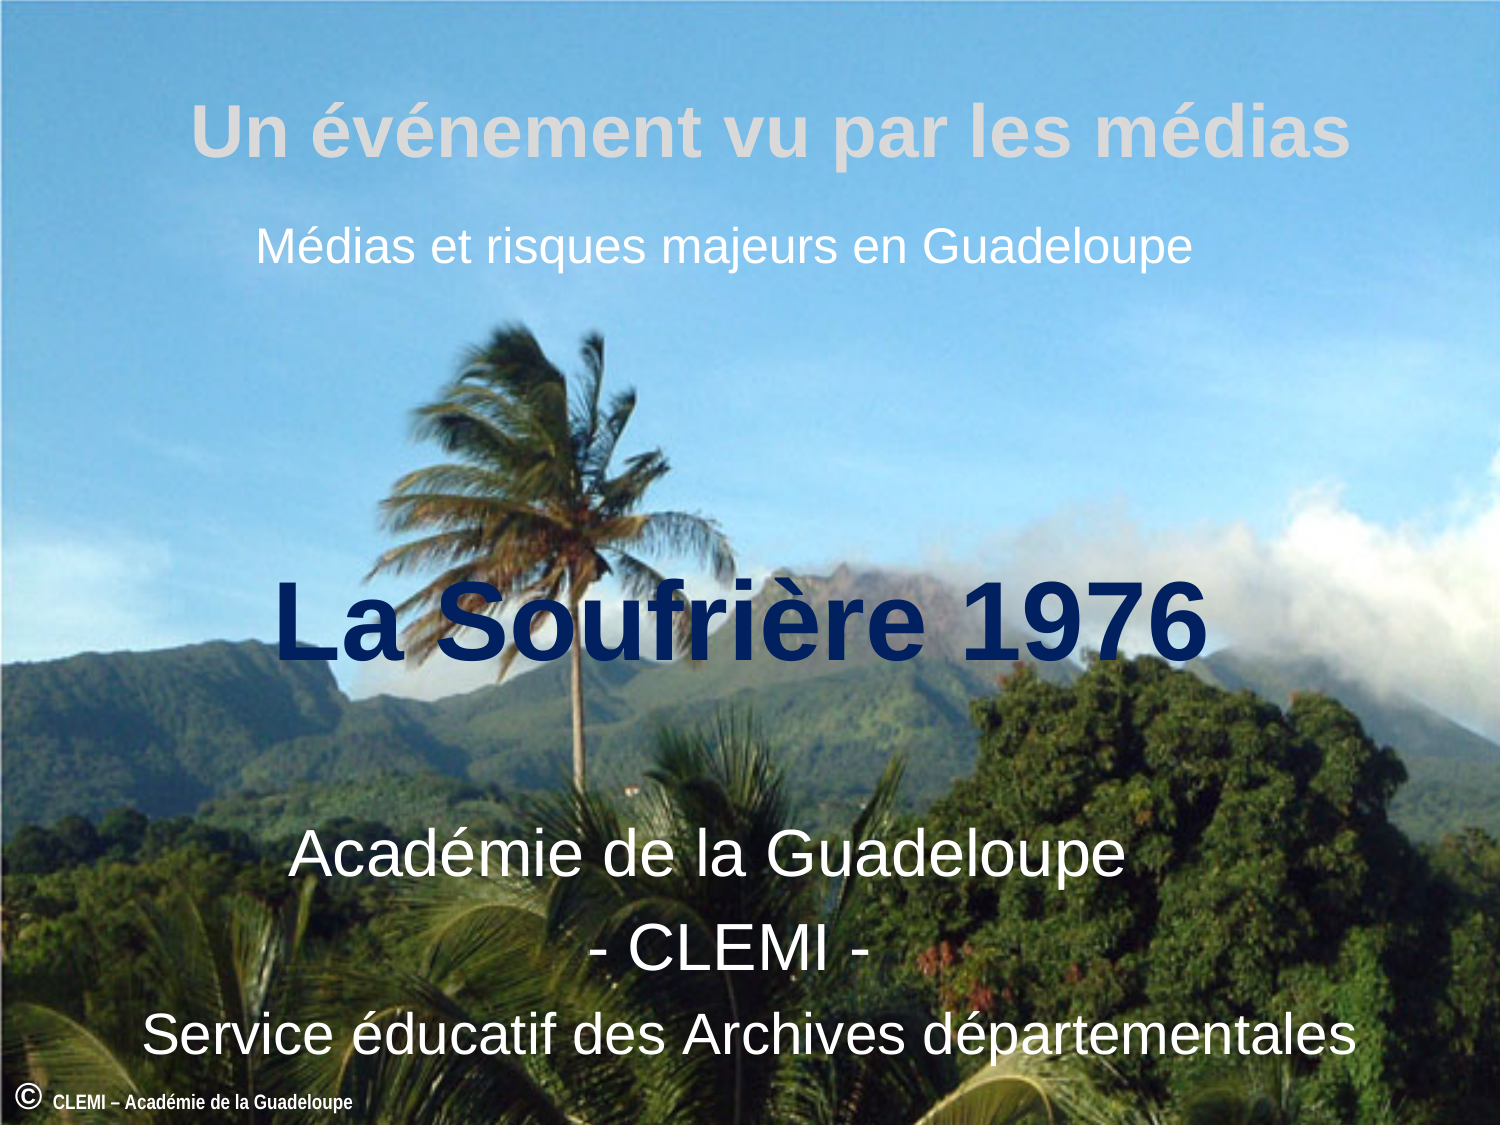

Un événement vu par les médias
Médias et risques majeurs en Guadeloupe
La Soufrière 1976
Académie de la Guadeloupe
- CLEMI -
Service éducatif des Archives départementales
© CLEMI – Académie de la Guadeloupe